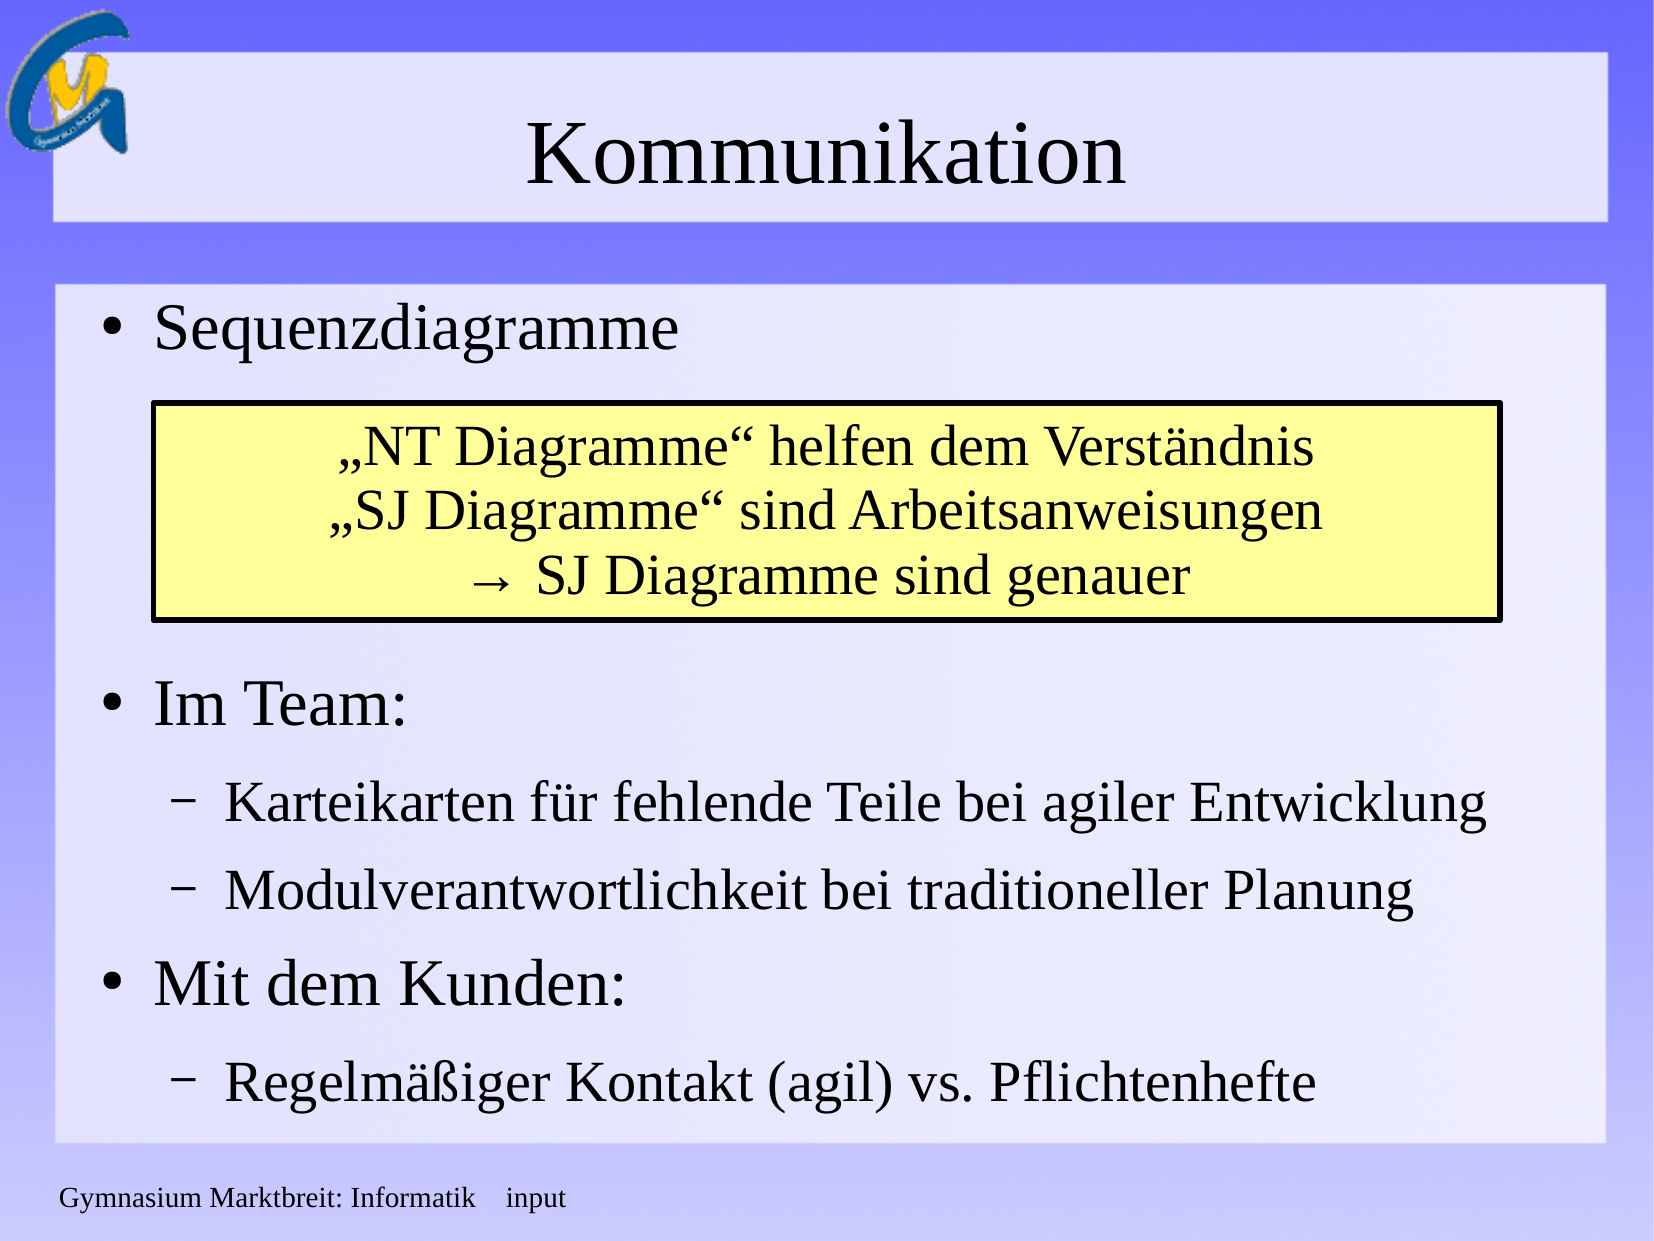

# Kommunikation
Sequenzdiagramme
„NT Diagramme“ helfen dem Verständnis
„SJ Diagramme“ sind Arbeitsanweisungen
→ SJ Diagramme sind genauer
Im Team:
Karteikarten für fehlende Teile bei agiler Entwicklung
Modulverantwortlichkeit bei traditioneller Planung
Mit dem Kunden:
Regelmäßiger Kontakt (agil) vs. Pflichtenhefte